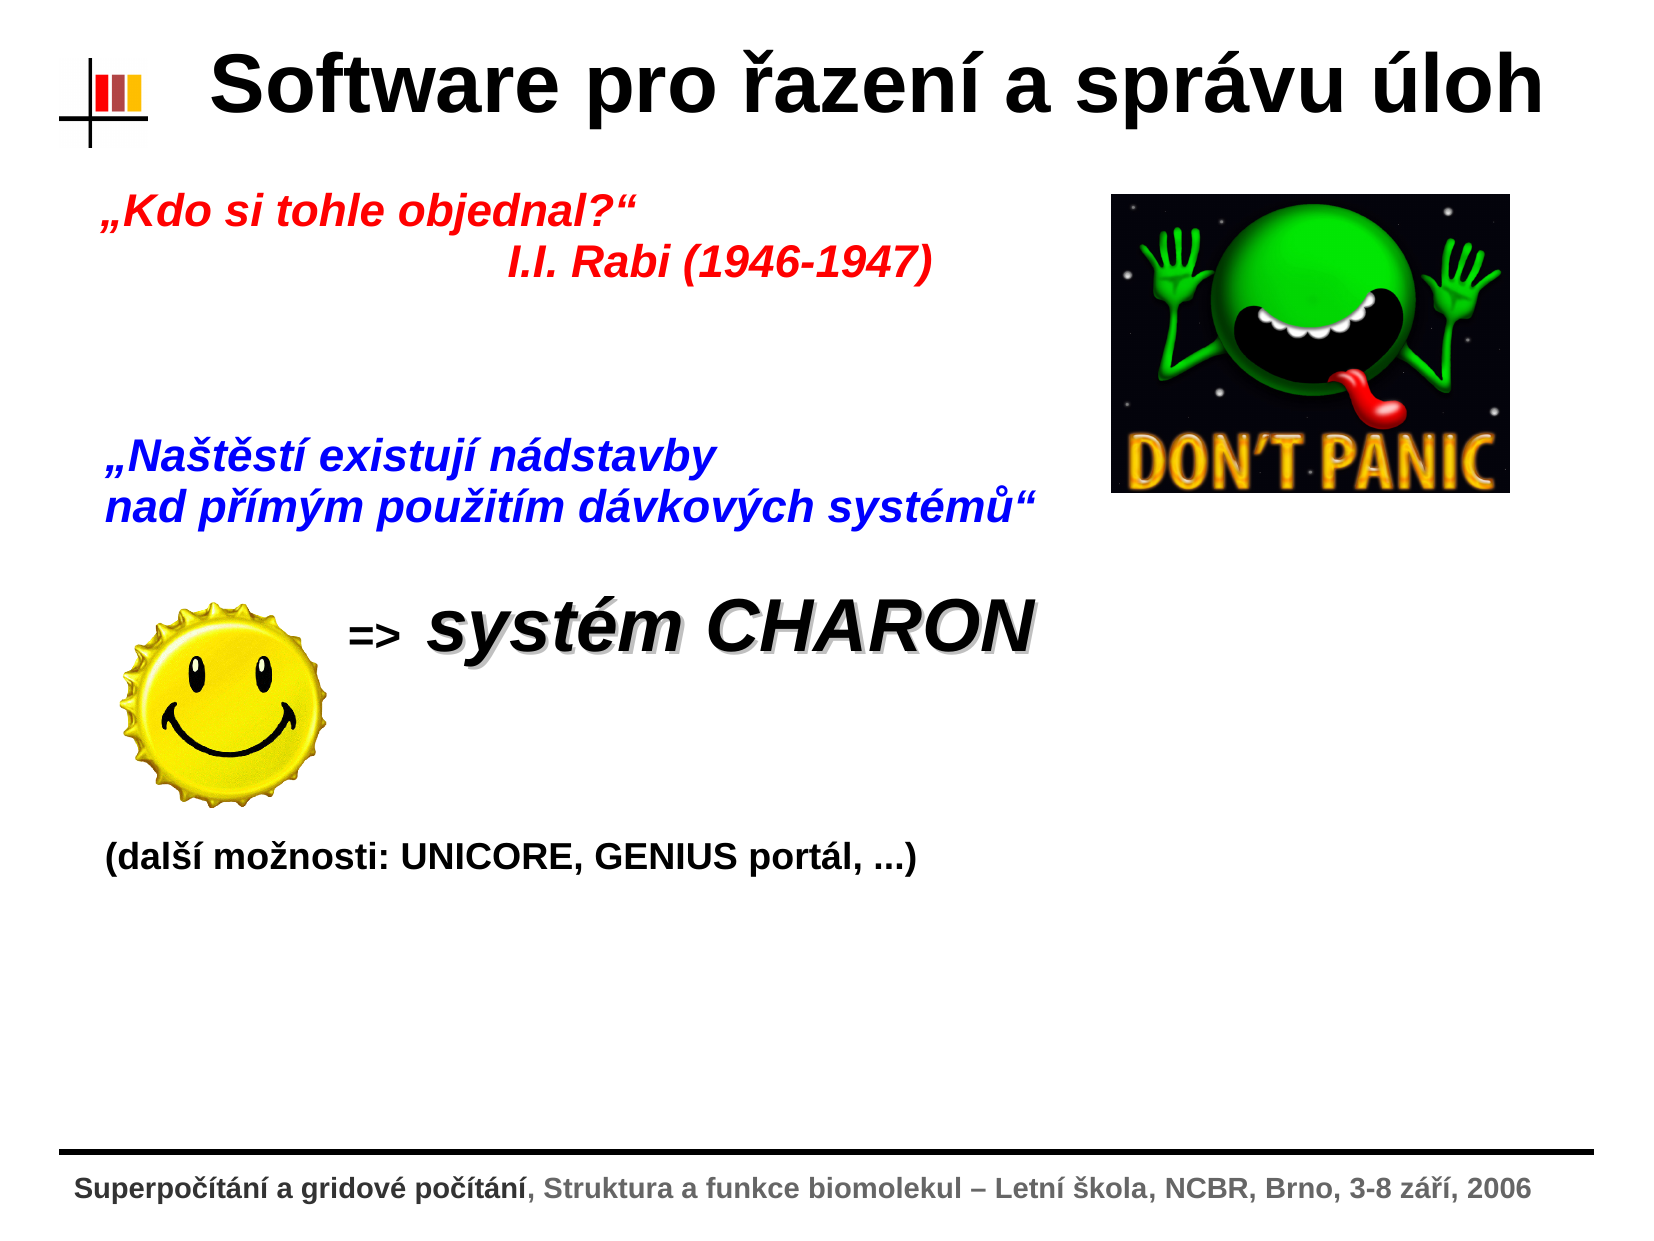

Software pro řazení a správu úloh
„Kdo si tohle objednal?“
					 I.I. Rabi (1946-1947)
„Naštěstí existují nádstavby
nad přímým použitím dávkových systémů“
 => systém CHARON
(další možnosti: UNICORE, GENIUS portál, ...)
Superpočítání a gridové počítání, Struktura a funkce biomolekul – Letní škola, NCBR, Brno, 3-8 září, 2006